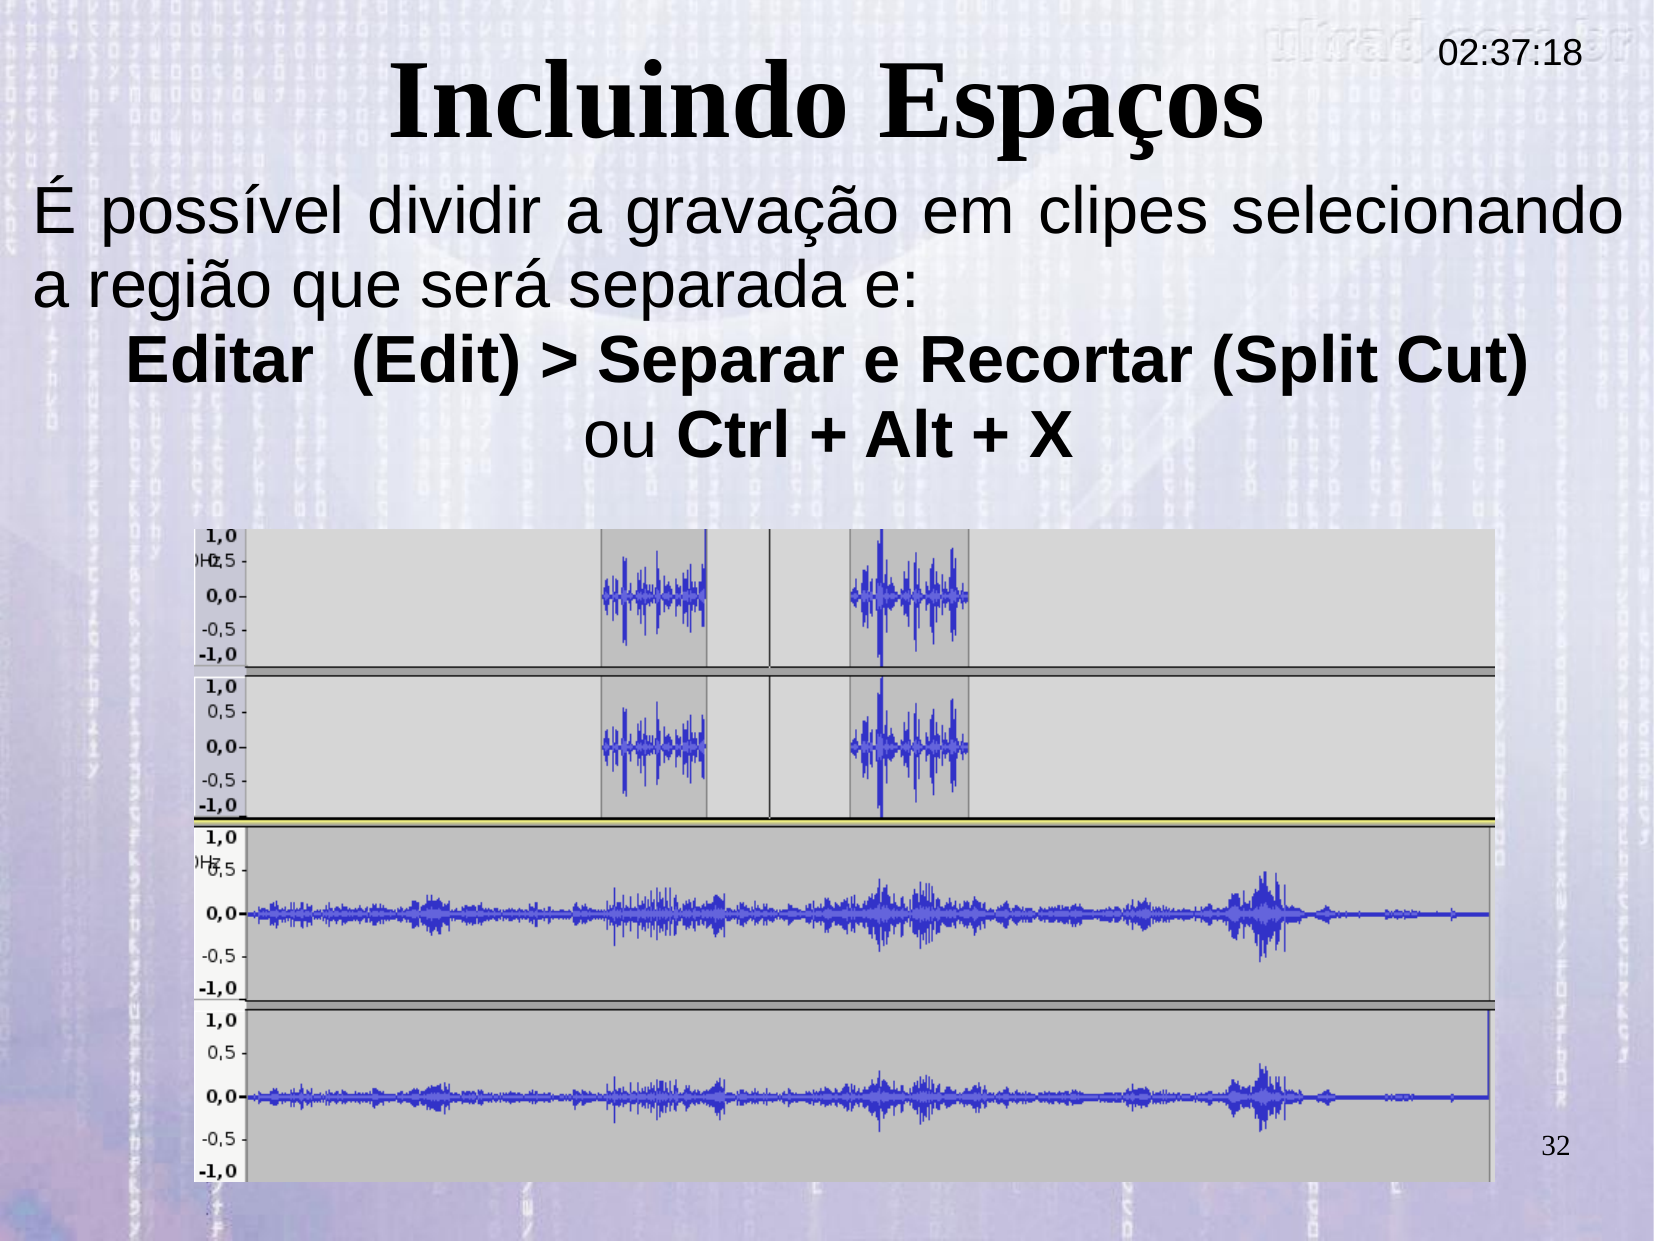

02:22:19
Incluindo Espaços
É possível dividir a gravação em clipes selecionando a região que será separada e:
 Editar (Edit) > Separar e Recortar (Split Cut)
ou Ctrl + Alt + X
32